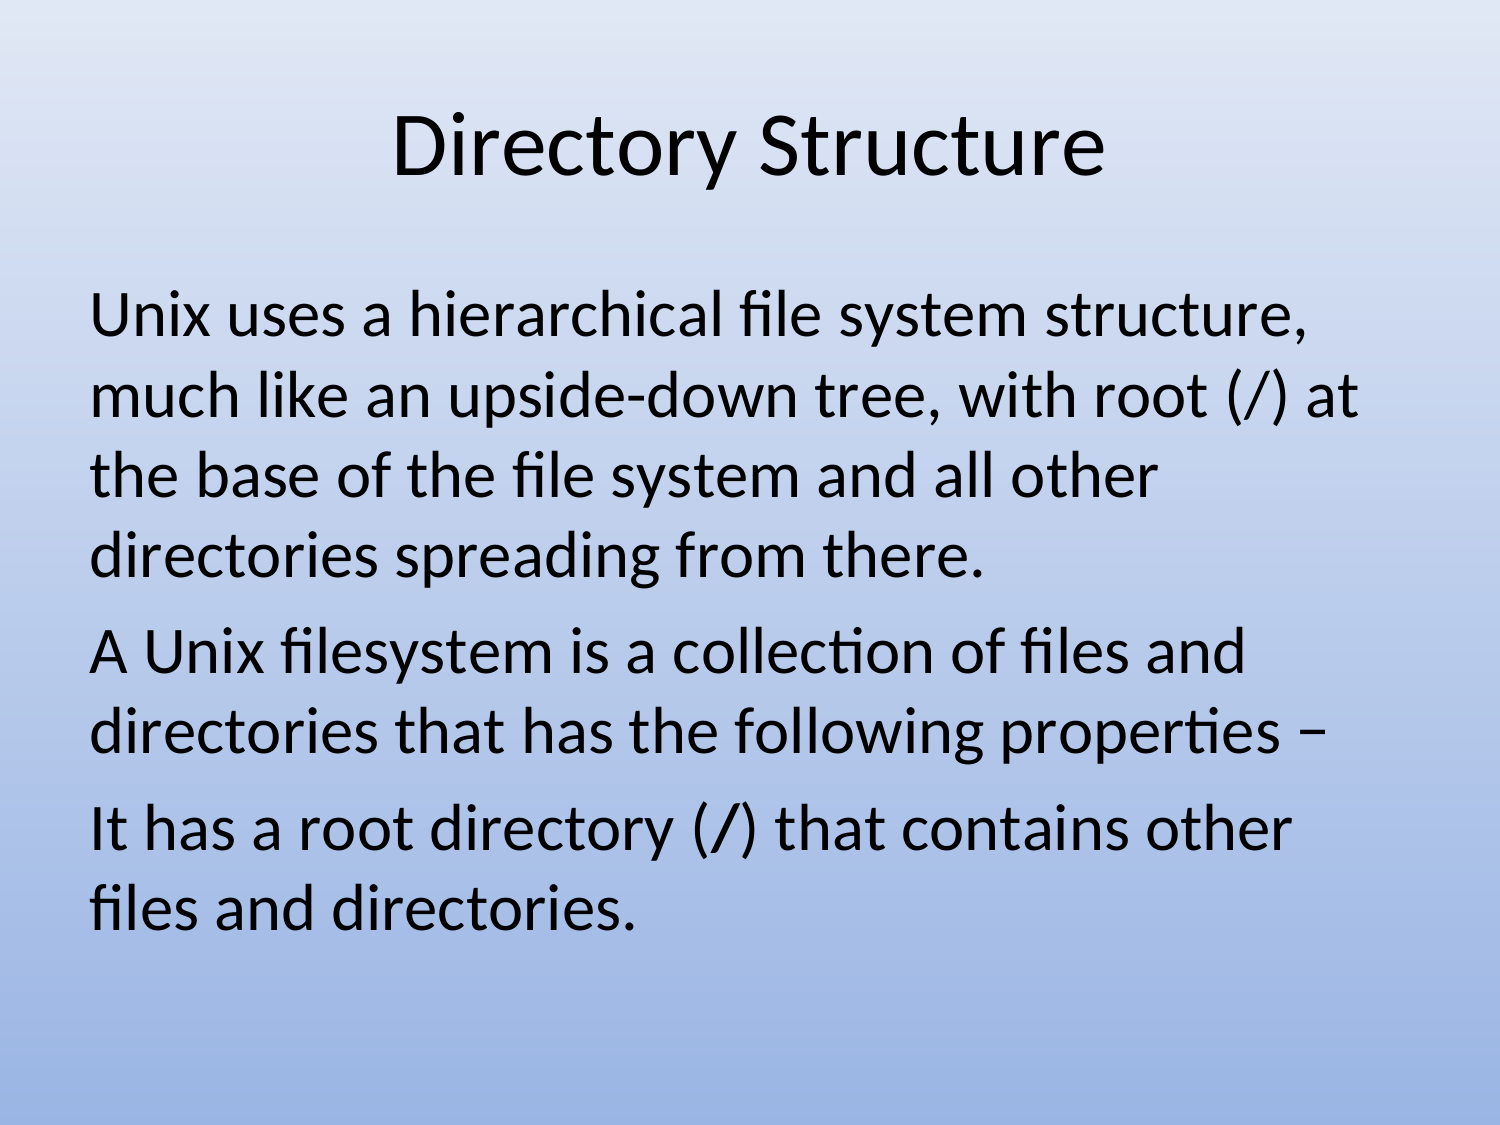

# Directory Structure
Unix uses a hierarchical file system structure, much like an upside-down tree, with root (/) at the base of the file system and all other directories spreading from there.
A Unix filesystem is a collection of files and directories that has the following properties −
It has a root directory (/) that contains other files and directories.